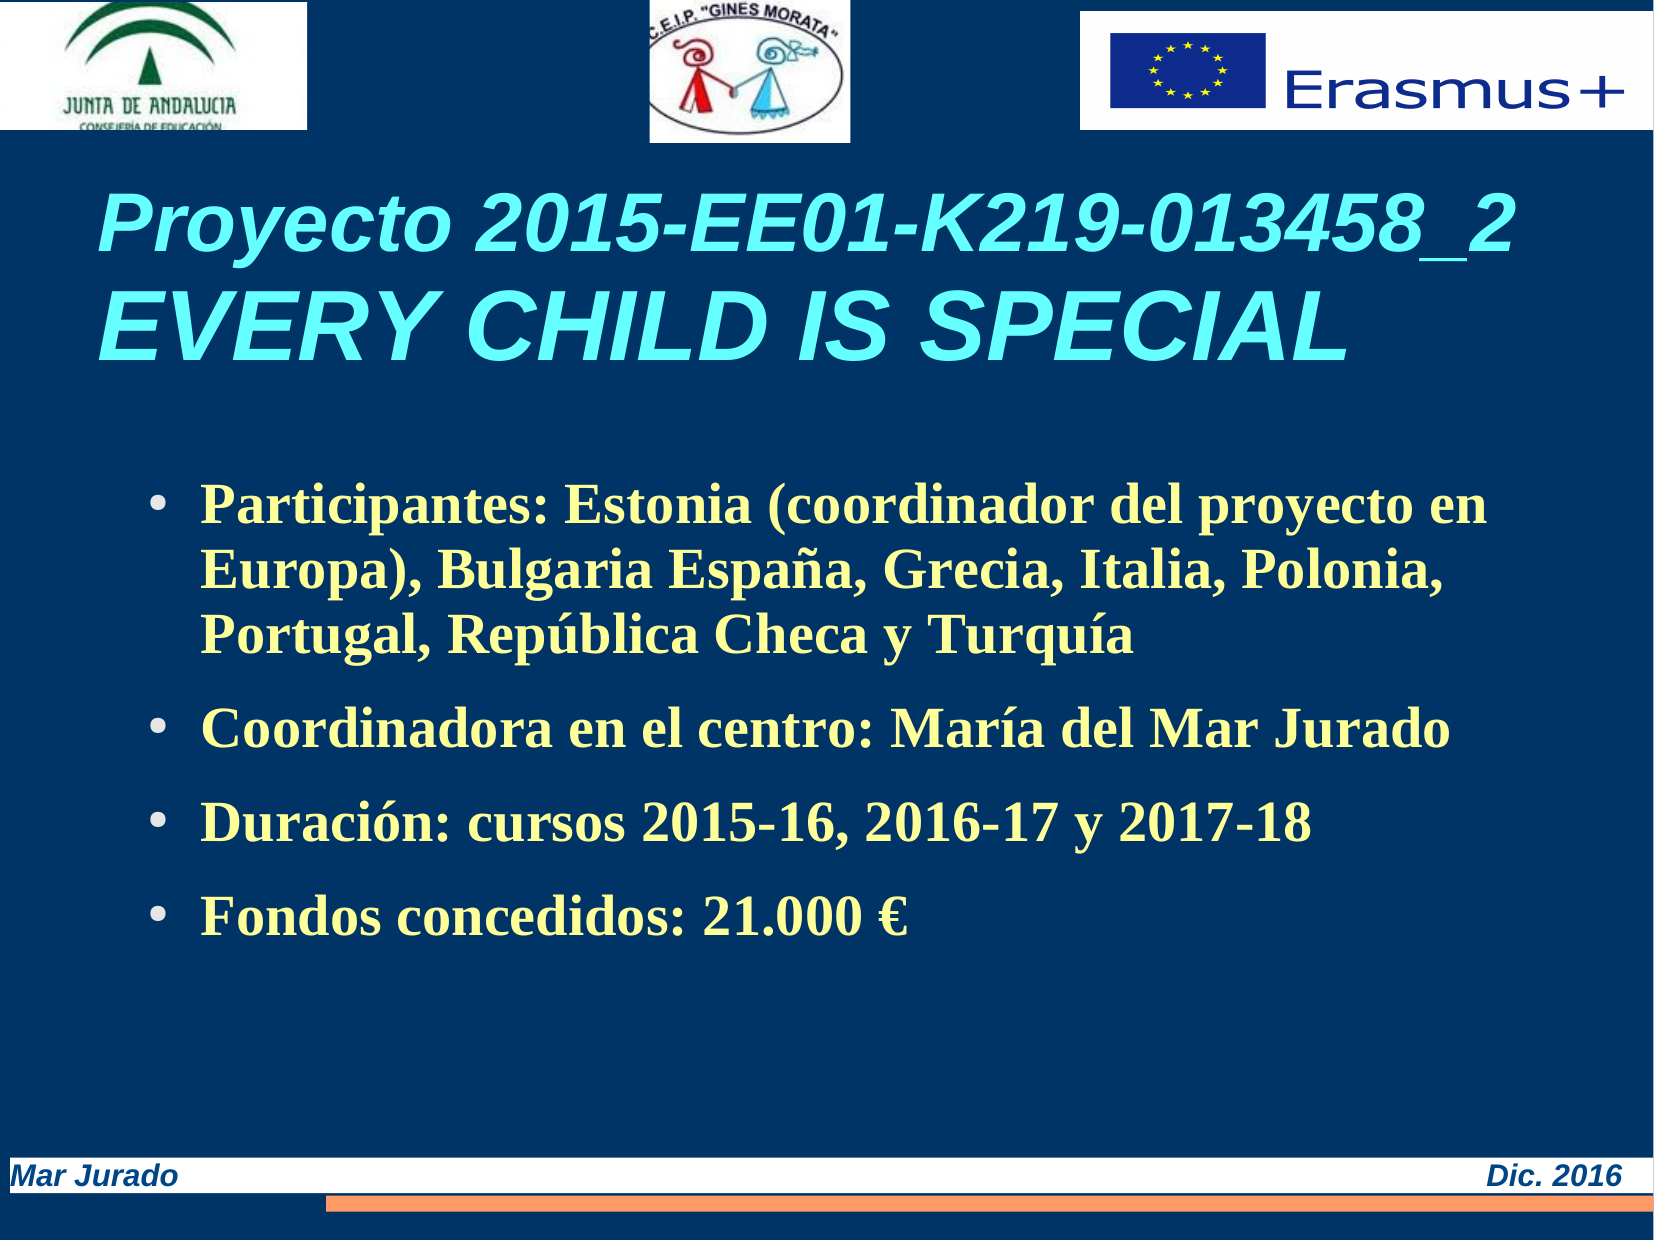

# Proyecto 2015-EE01-K219-013458_2 EVERY CHILD IS SPECIAL
Participantes: Estonia (coordinador del proyecto en Europa), Bulgaria España, Grecia, Italia, Polonia, Portugal, República Checa y Turquía
Coordinadora en el centro: María del Mar Jurado
Duración: cursos 2015-16, 2016-17 y 2017-18
Fondos concedidos: 21.000 €
Mar Jurado																		Dic. 2016